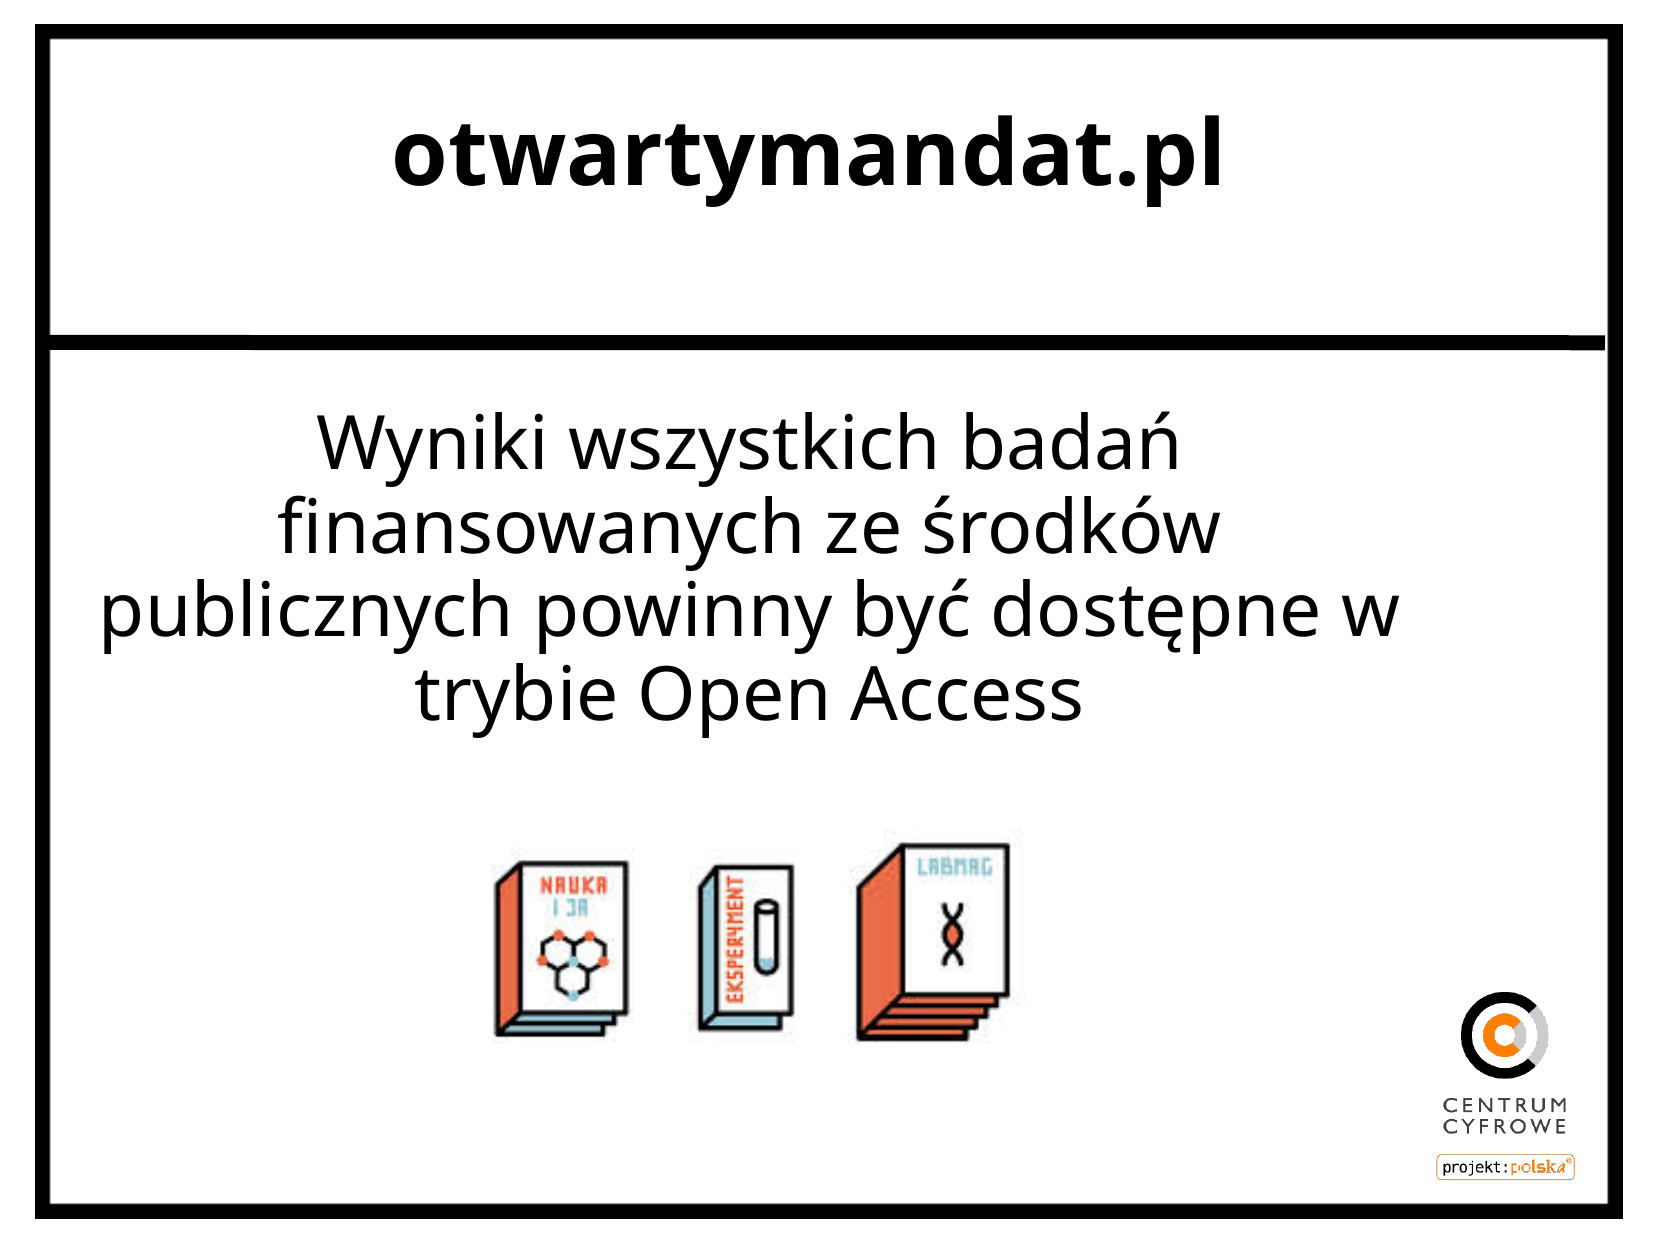

otwartymandat.pl
Wyniki wszystkich badań finansowanych ze środków publicznych powinny być dostępne w trybie Open Access